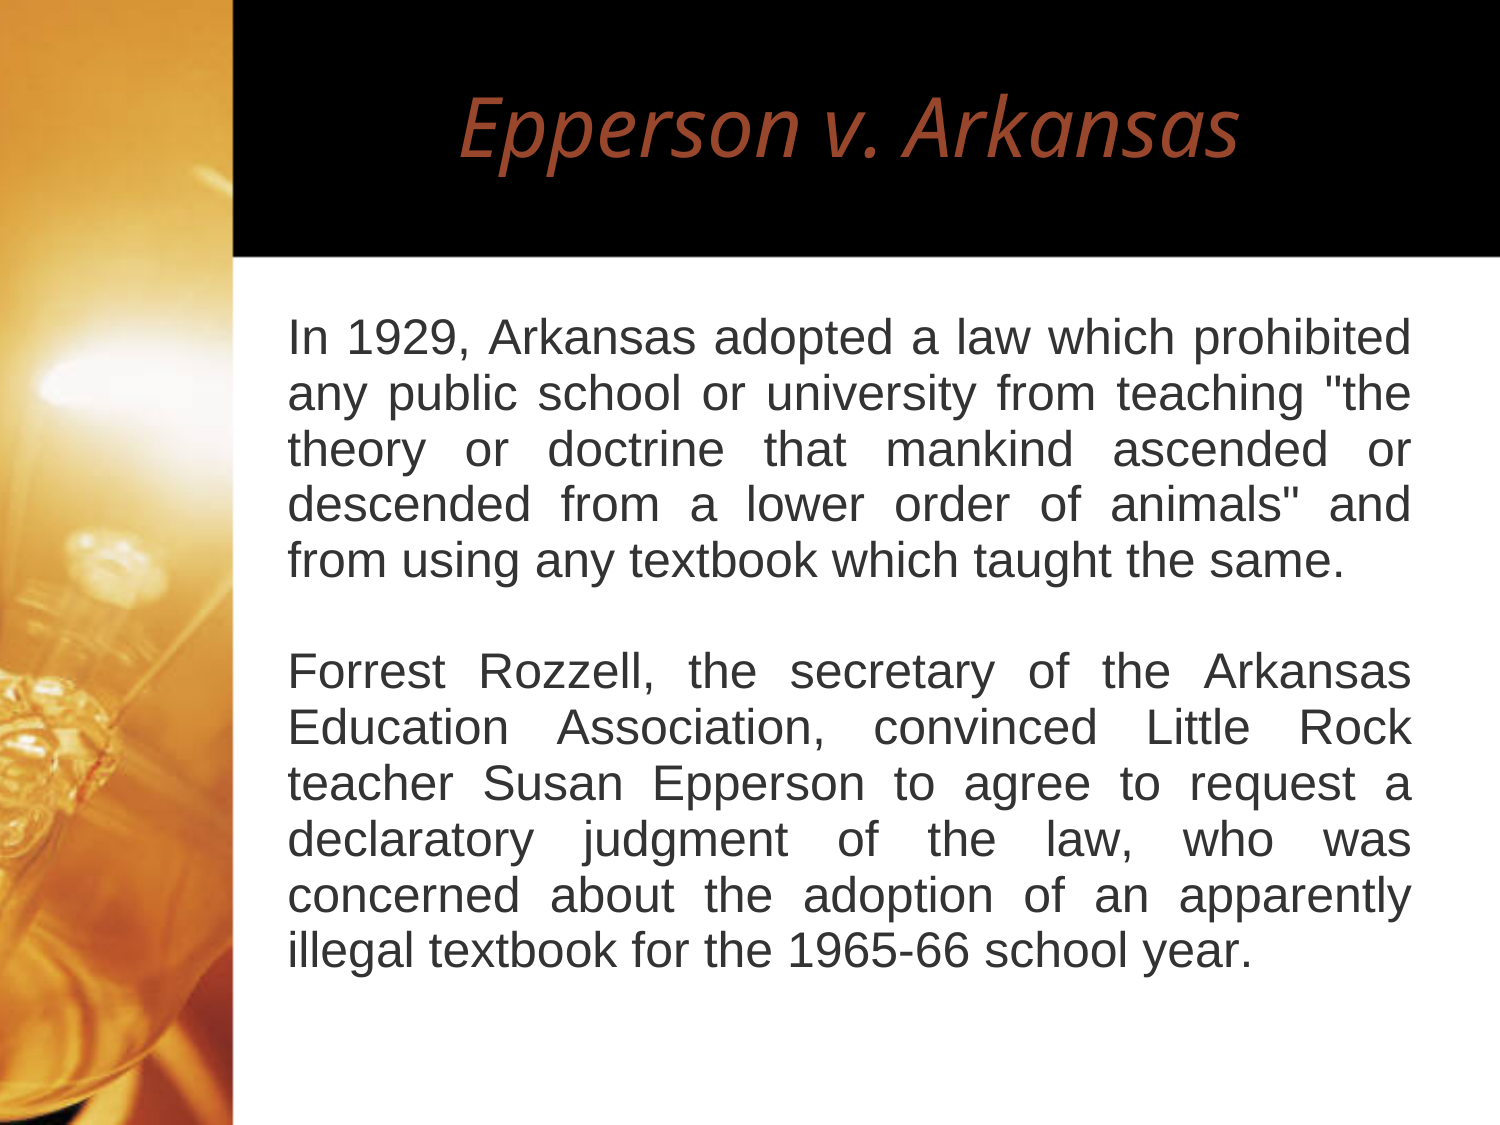

# Epperson v. Arkansas
In 1929, Arkansas adopted a law which prohibited any public school or university from teaching "the theory or doctrine that mankind ascended or descended from a lower order of animals" and from using any textbook which taught the same.
Forrest Rozzell, the secretary of the Arkansas Education Association, convinced Little Rock teacher Susan Epperson to agree to request a declaratory judgment of the law, who was concerned about the adoption of an apparently illegal textbook for the 1965-66 school year.